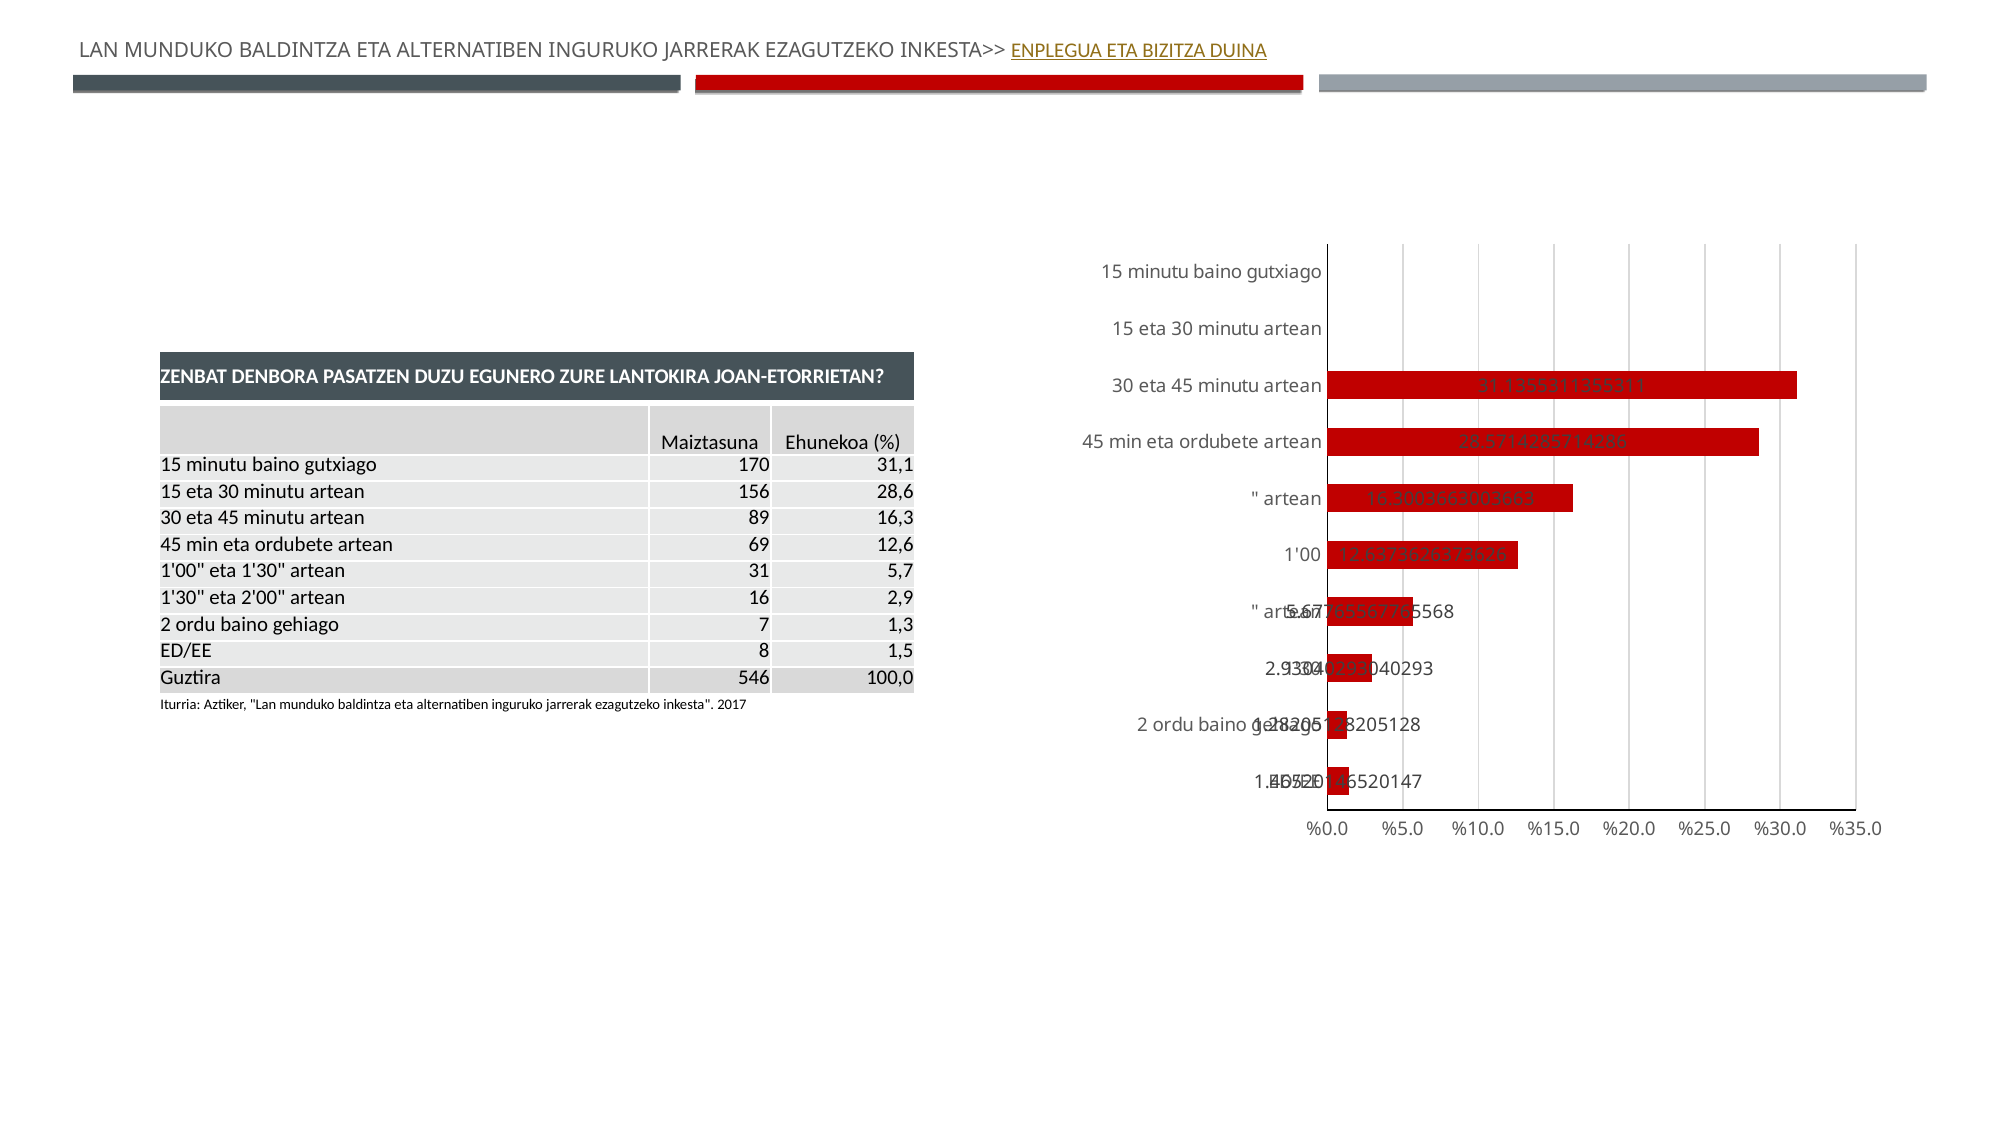

LAN MUNDUKO BALDINTZA ETA ALTERNATIBEN INGURUKO JARRERAK EZAGUTZEKO INKESTA>> ENPLEGUA ETA BIZITZA DUINA
### Chart
| Category | |
|---|---|
| ED/EE | 1.46520146520147 |
| 2 ordu baino gehiago | 1.28205128205128 |
| 1'30 | 2.93040293040293 |
| " artean | 5.67765567765568 |
| 1'00 | 12.6373626373626 |
| " artean | 16.3003663003663 |
| 45 min eta ordubete artean | 28.5714285714286 |
| 30 eta 45 minutu artean | 31.1355311355311 |
| 15 eta 30 minutu artean | None |
| 15 minutu baino gutxiago | None || ZENBAT DENBORA PASATZEN DUZU EGUNERO ZURE LANTOKIRA JOAN-ETORRIETAN? | | |
| --- | --- | --- |
| | Maiztasuna | Ehunekoa (%) |
| 15 minutu baino gutxiago | 170 | 31,1 |
| 15 eta 30 minutu artean | 156 | 28,6 |
| 30 eta 45 minutu artean | 89 | 16,3 |
| 45 min eta ordubete artean | 69 | 12,6 |
| 1'00" eta 1'30" artean | 31 | 5,7 |
| 1'30" eta 2'00" artean | 16 | 2,9 |
| 2 ordu baino gehiago | 7 | 1,3 |
| ED/EE | 8 | 1,5 |
| Guztira | 546 | 100,0 |
| Iturria: Aztiker, "Lan munduko baldintza eta alternatiben inguruko jarrerak ezagutzeko inkesta". 2017 | | |